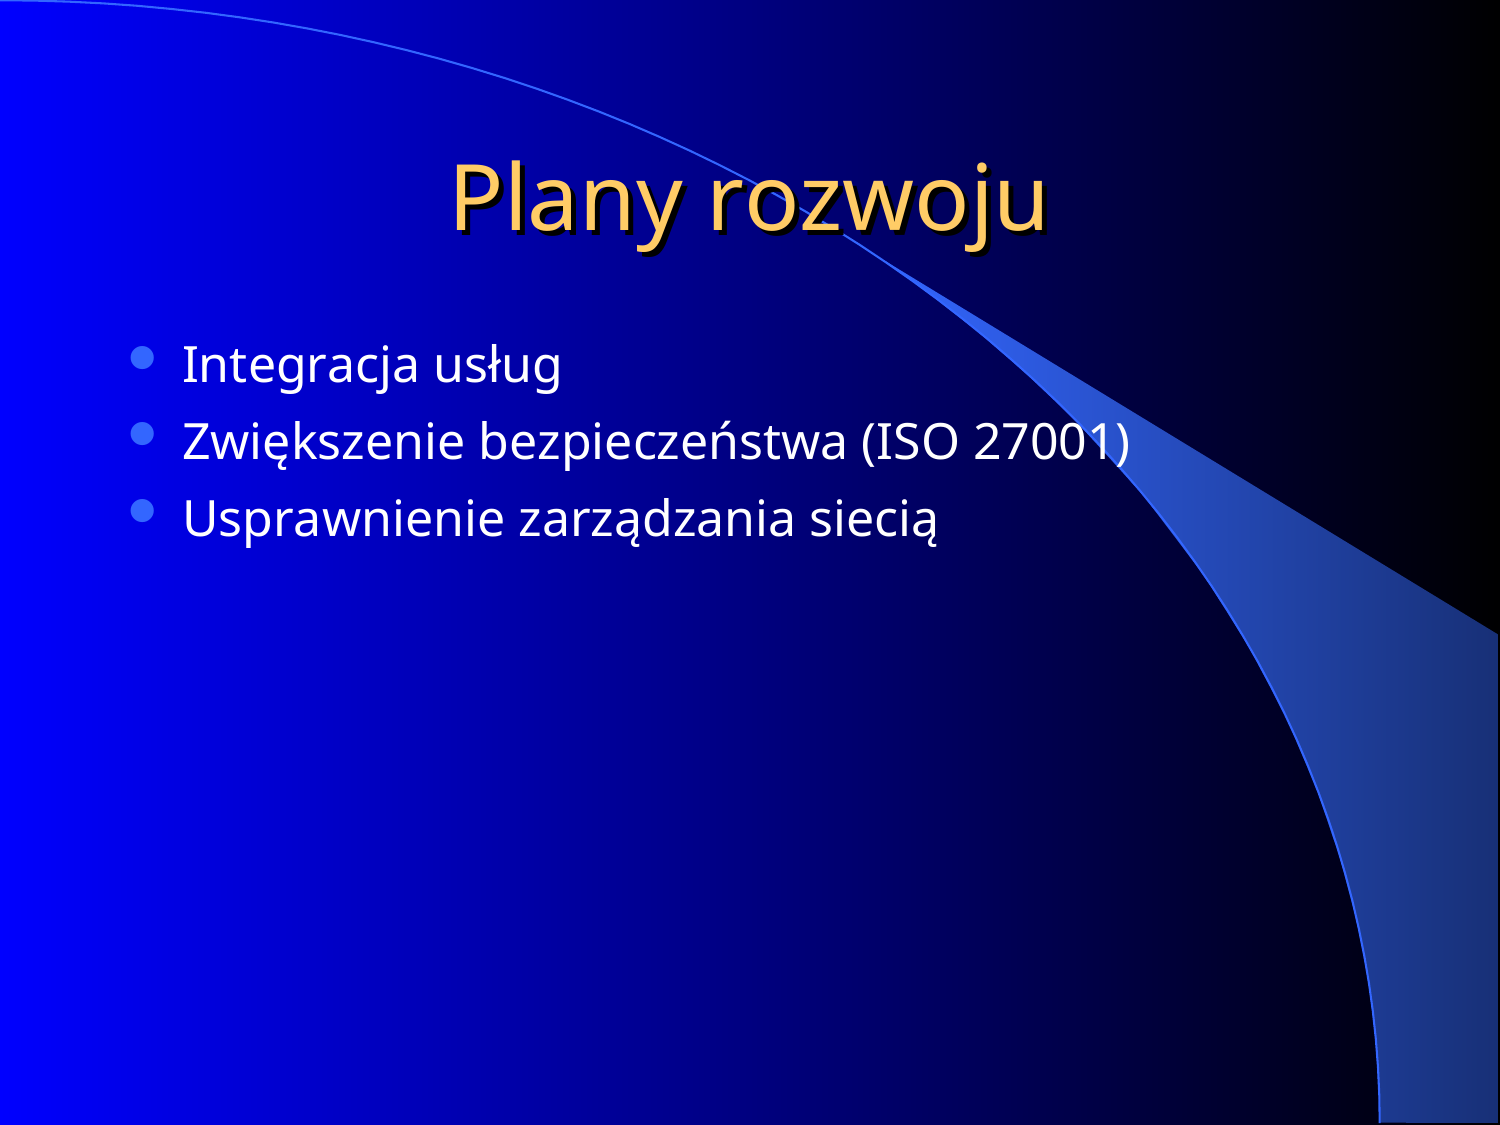

# Plany rozwoju
Integracja usług
Zwiększenie bezpieczeństwa (ISO 27001)
Usprawnienie zarządzania siecią